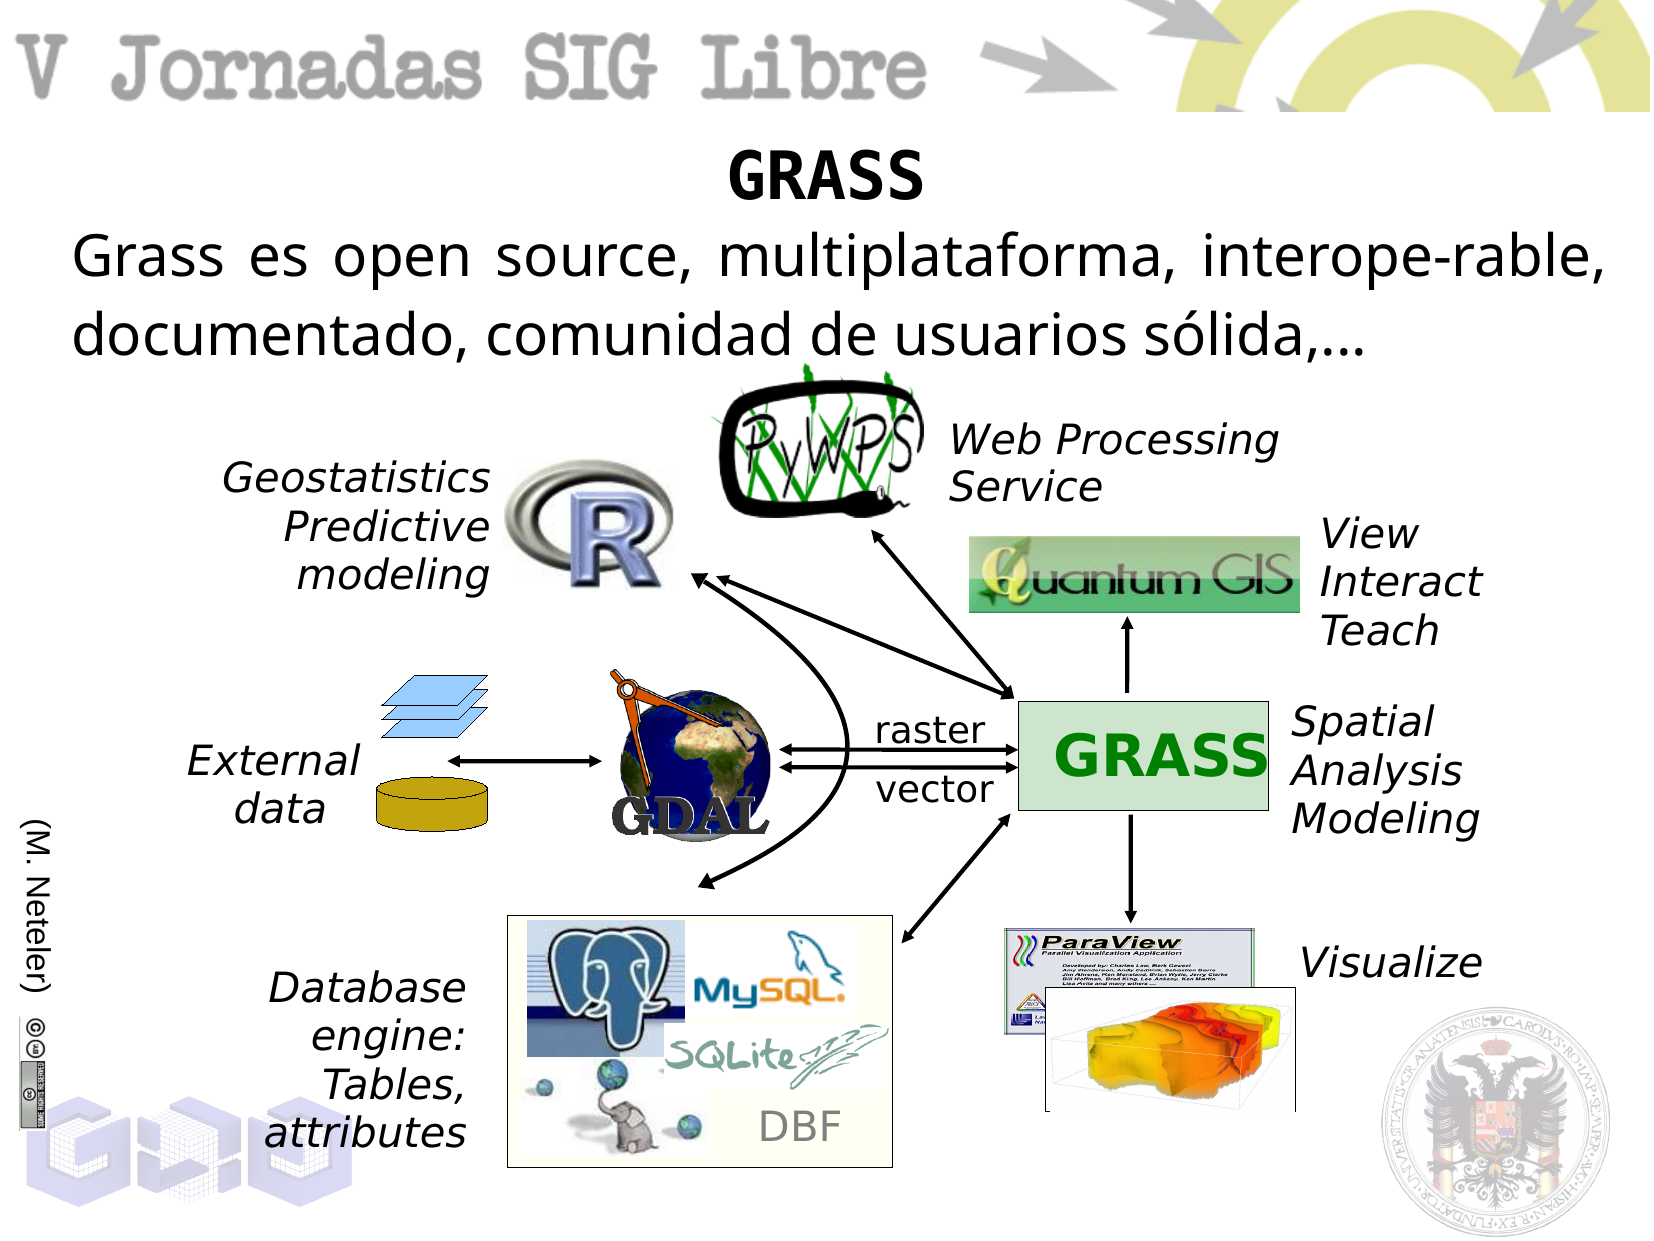

GRASS
Grass es open source, multiplataforma, interope-rable, documentado, comunidad de usuarios sólida,...
Web Processing
Service
Geostatistics
Predictive modeling
View
Interact
Teach
raster
External
data
vector
Spatial
Analysis
Modeling
 GRASS
DBF
Database
engine:
Tables,
attributes
Visualize
(M. Neteler)